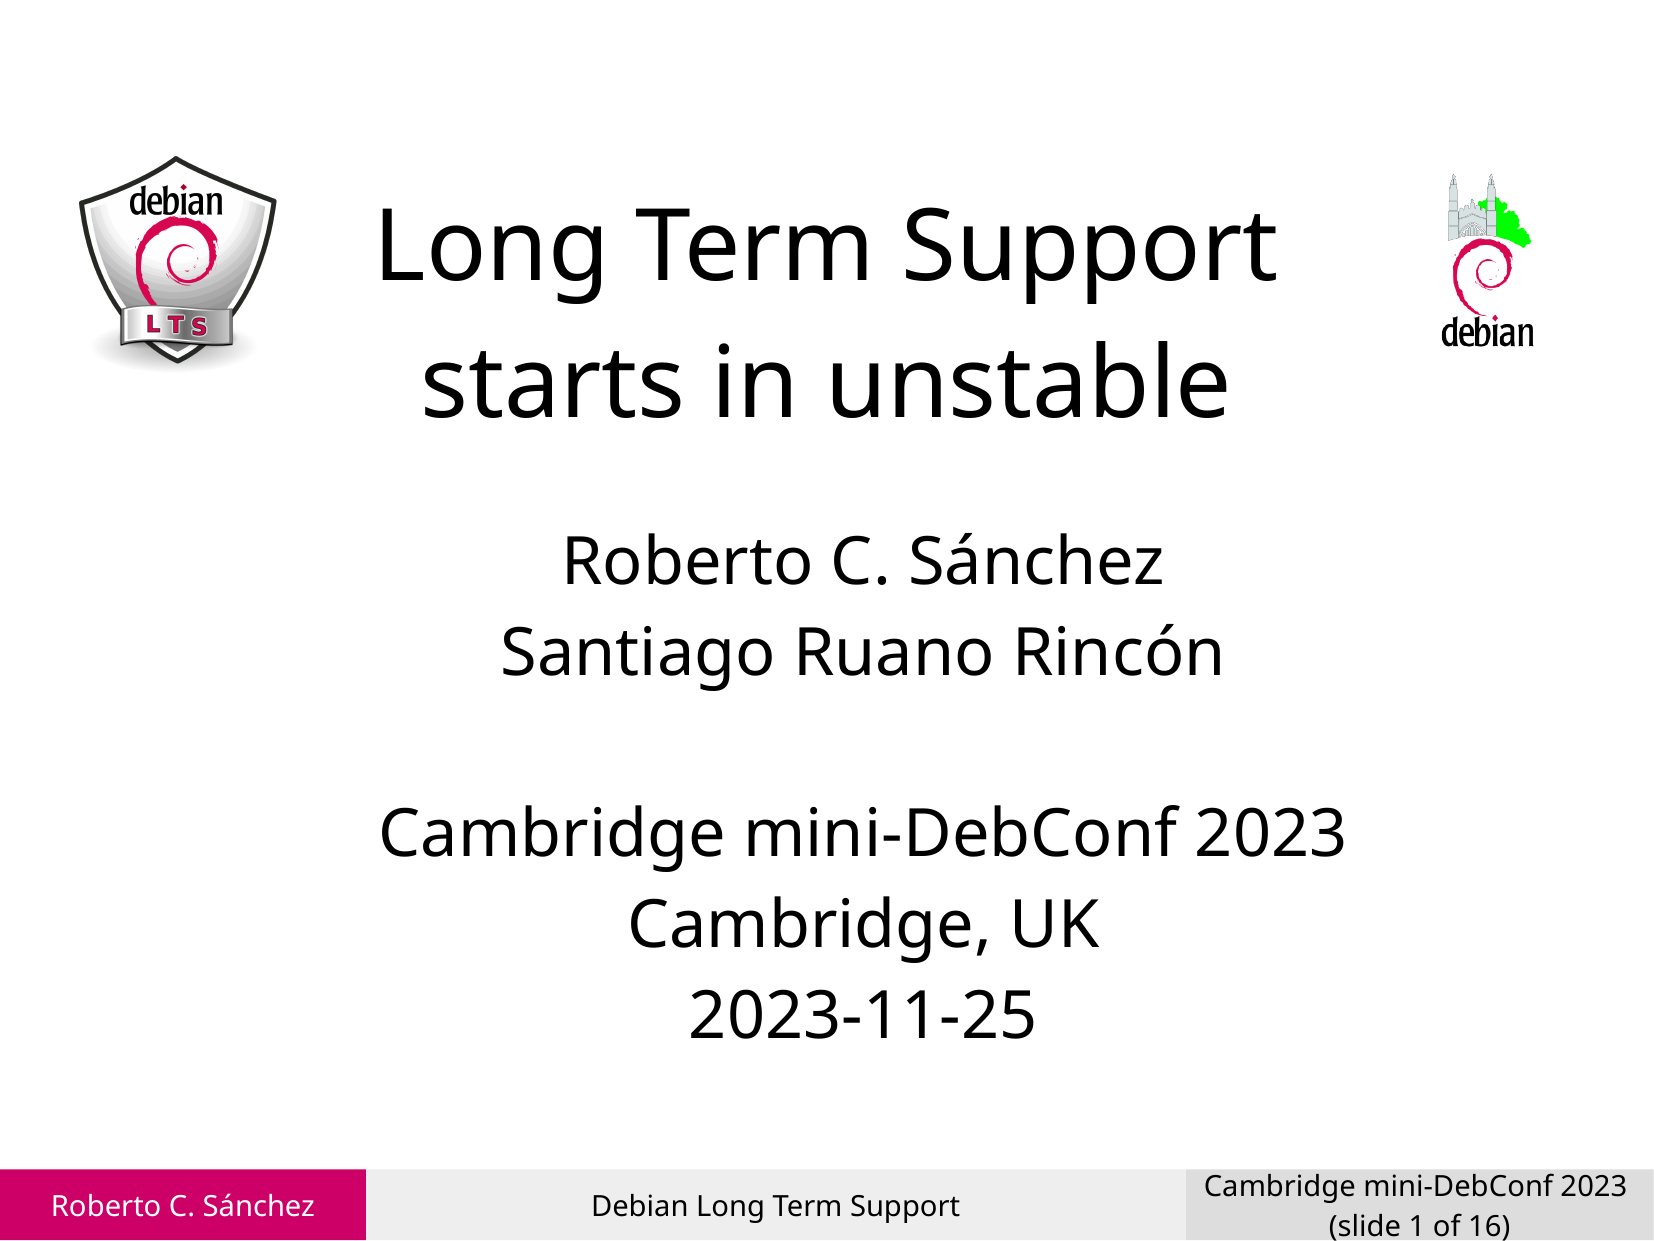

Long Term Support starts in unstable
# Roberto C. Sánchez Santiago Ruano Rincón Cambridge mini-DebConf 2023 Cambridge, UK 2023-11-25
07.08.17
1